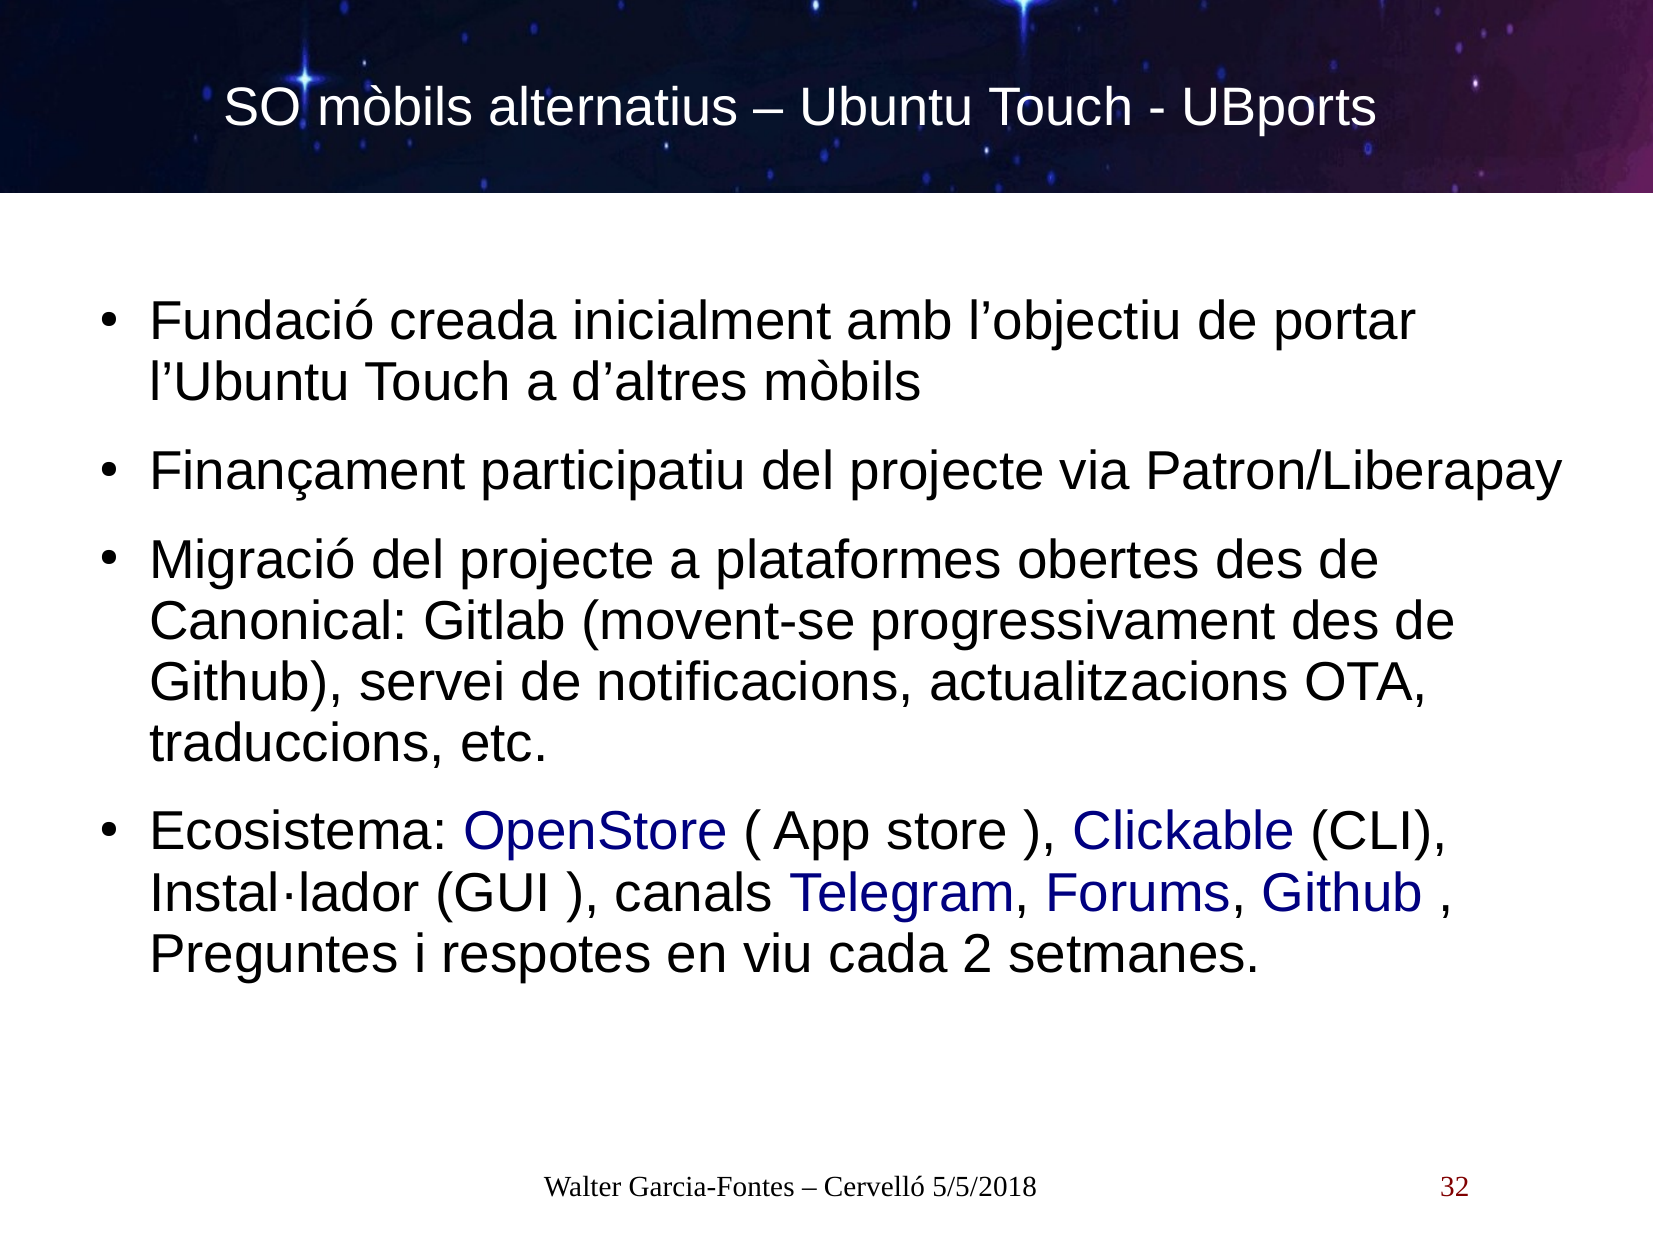

# SO mòbils alternatius – Ubuntu Touch - UBports
Fundació creada inicialment amb l’objectiu de portar l’Ubuntu Touch a d’altres mòbils
Finançament participatiu del projecte via Patron/Liberapay
Migració del projecte a plataformes obertes des de Canonical: Gitlab (movent-se progressivament des de Github), servei de notificacions, actualitzacions OTA, traduccions, etc.
Ecosistema: OpenStore ( App store ), Clickable (CLI), Instal·lador (GUI ), canals Telegram, Forums, Github , Preguntes i respotes en viu cada 2 setmanes.
Walter Garcia-Fontes - Cervelló - 5/05/2018
32